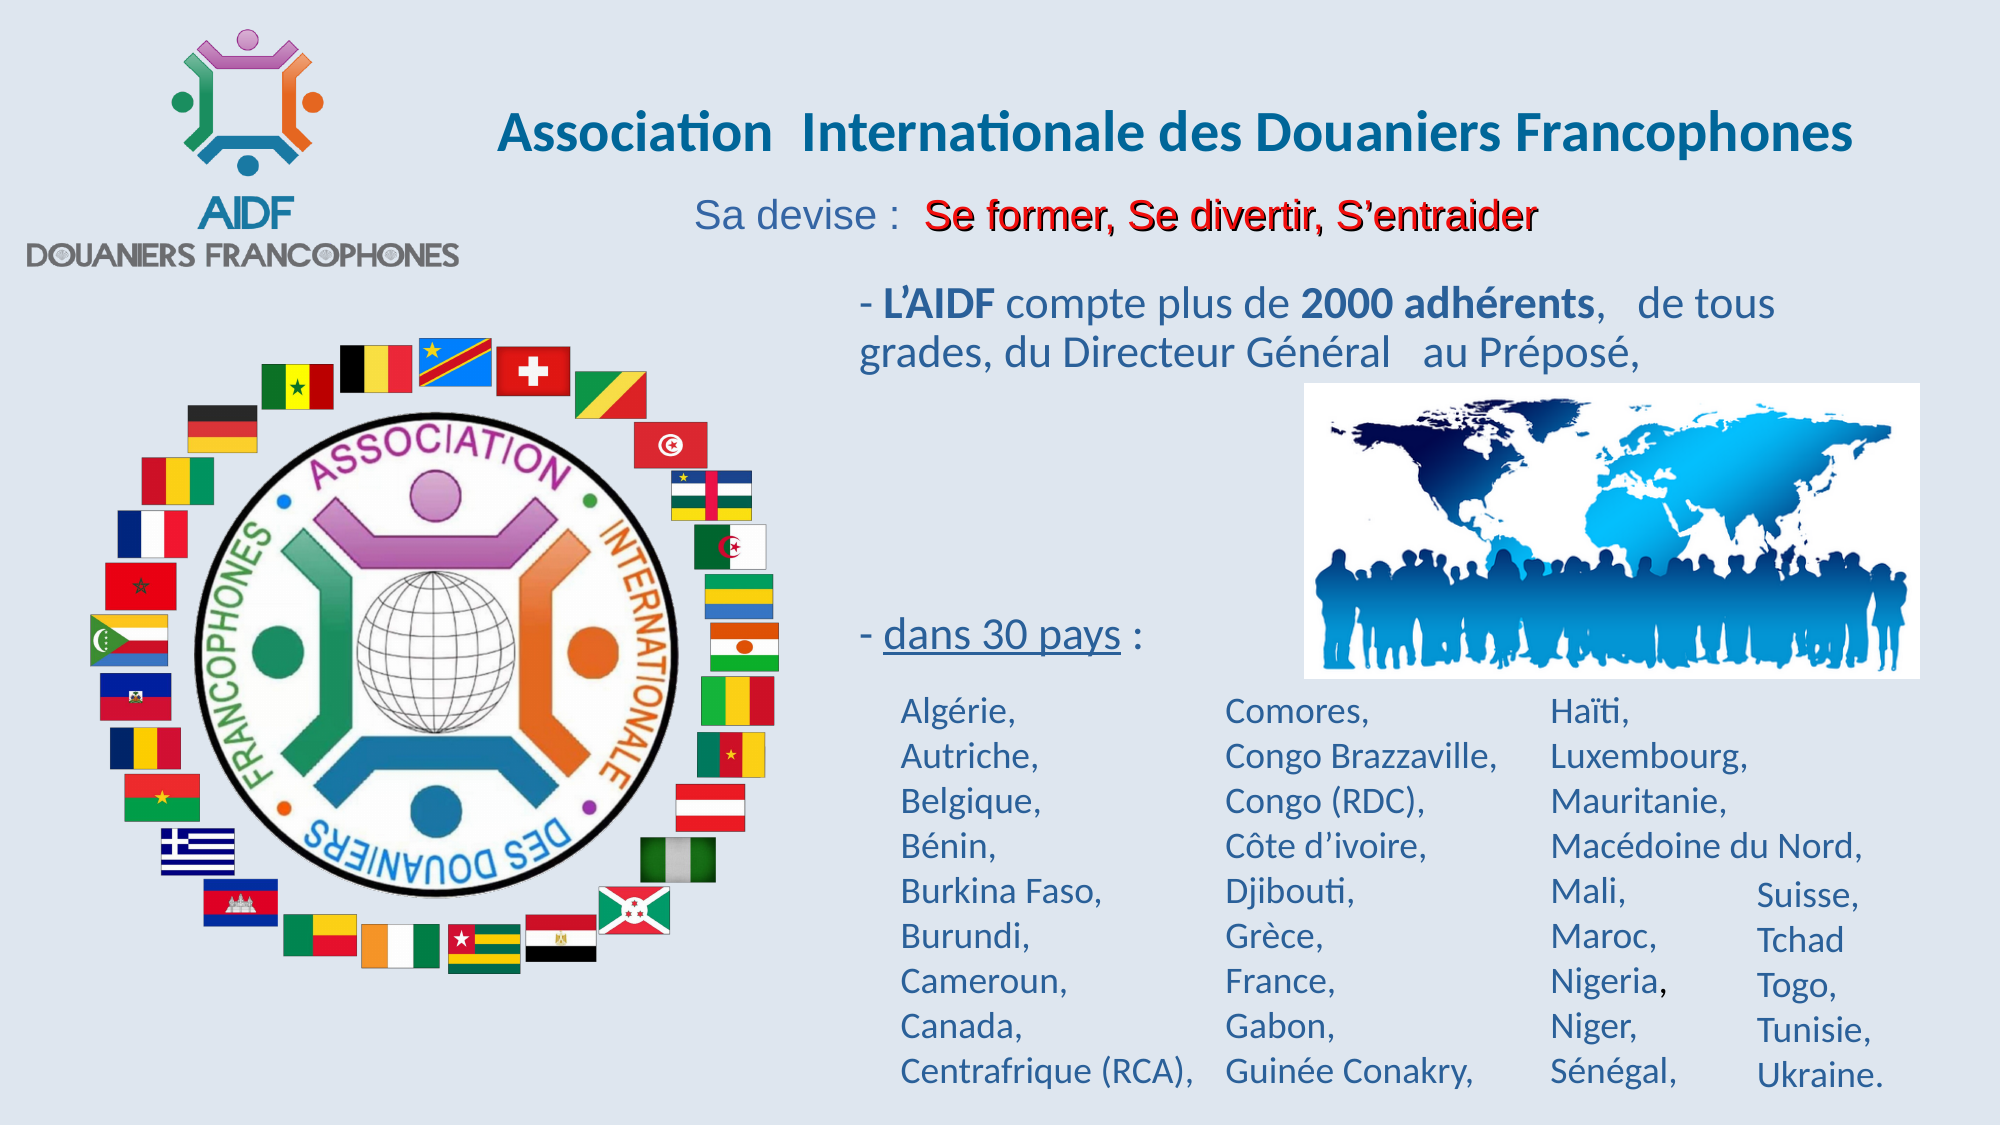

# Association Internationale des Douaniers Francophones
Sa devise : Se former, Se divertir, S’entraider
- L’AIDF compte plus de 2000 adhérents,   de tous grades, du Directeur Général   au Préposé,
- dans 30 pays :
Algérie,
Autriche,
Belgique,
Bénin,
Burkina Faso,
Burundi,
Cameroun,
Canada,
Centrafrique (RCA),
Comores,
Congo Brazzaville,
Congo (RDC),
Côte d’ivoire,
Djibouti,
Grèce,
France,
Gabon,
Guinée Conakry,
Haïti,
Luxembourg,
Mauritanie,
Macédoine du Nord,
Mali,
Maroc,
Nigeria,
Niger,
Sénégal,
Suisse,
Tchad
Togo,
Tunisie,
Ukraine.